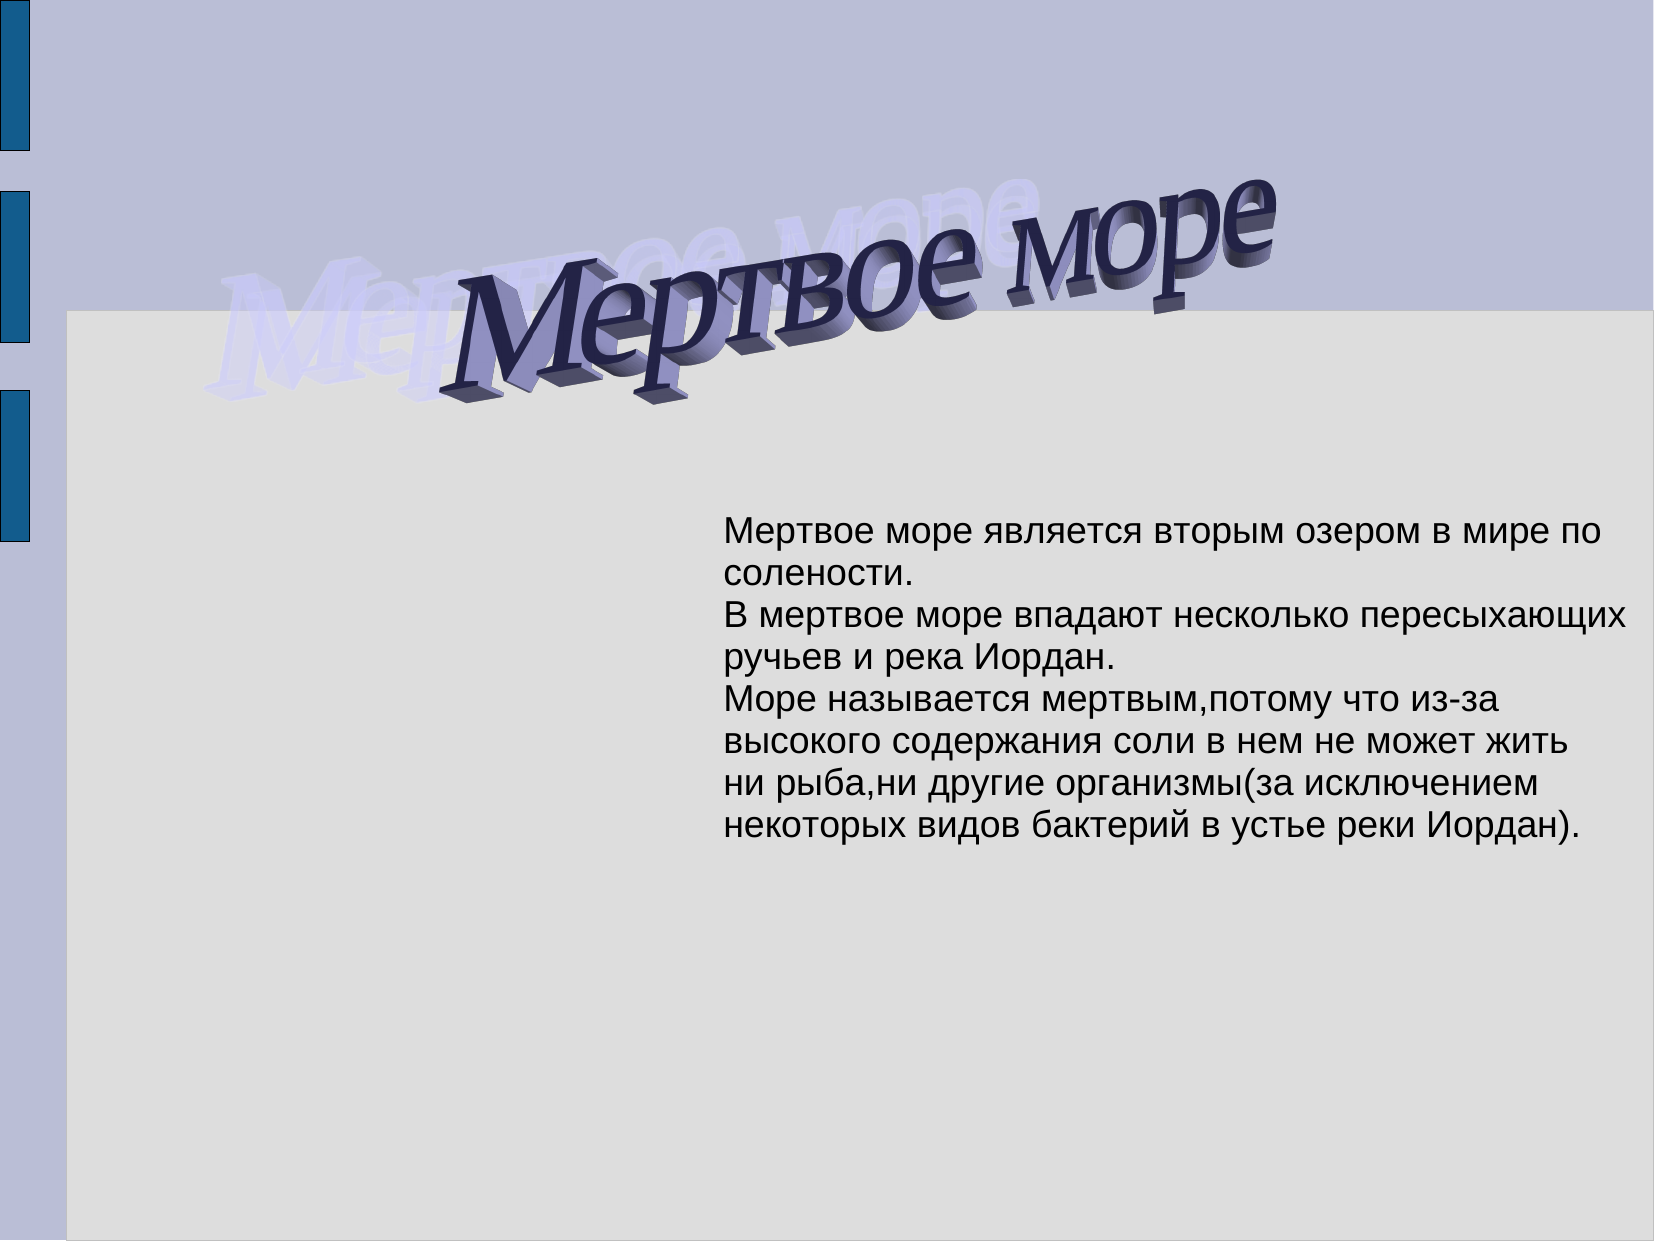

Мертвое море
Мертвое море является вторым озером в мире по
солености.
В мертвое море впадают несколько пересыхающих
ручьев и река Иордан.
Море называется мертвым,потому что из-за
высокого содержания соли в нем не может жить
ни рыба,ни другие организмы(за исключением
некоторых видов бактерий в устье реки Иордан).